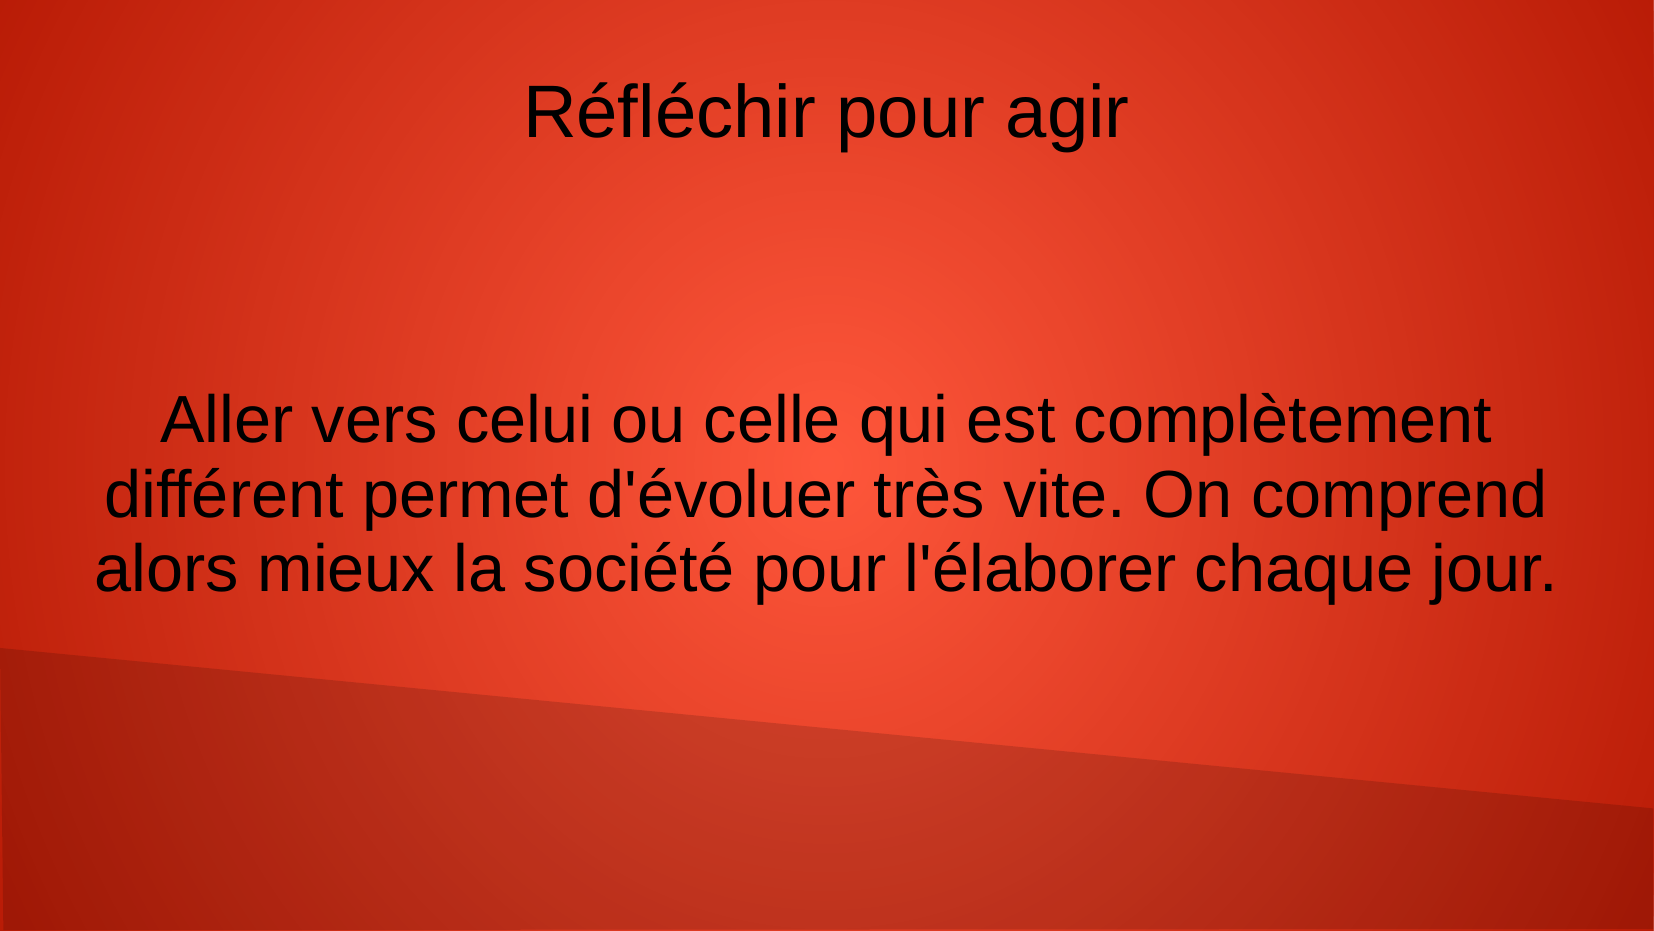

# Réfléchir pour agir
Aller vers celui ou celle qui est complètement différent permet d'évoluer très vite. On comprend alors mieux la société pour l'élaborer chaque jour.